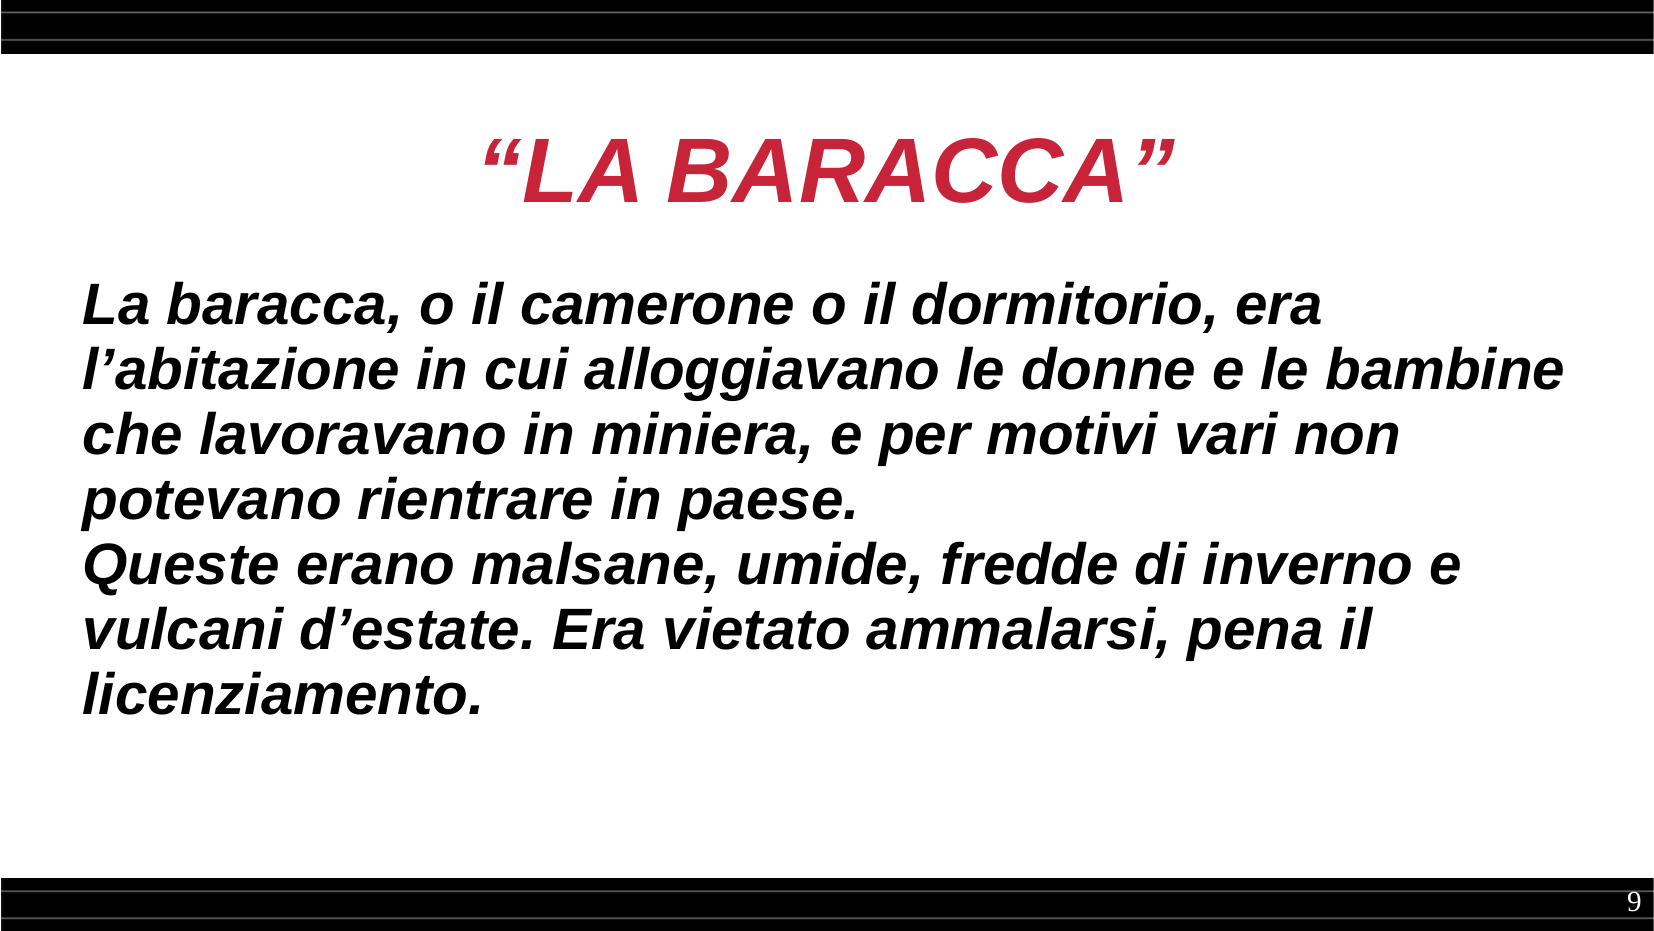

# “LA BARACCA”
La baracca, o il camerone o il dormitorio, era l’abitazione in cui alloggiavano le donne e le bambine che lavoravano in miniera, e per motivi vari non potevano rientrare in paese.
Queste erano malsane, umide, fredde di inverno e vulcani d’estate. Era vietato ammalarsi, pena il licenziamento.